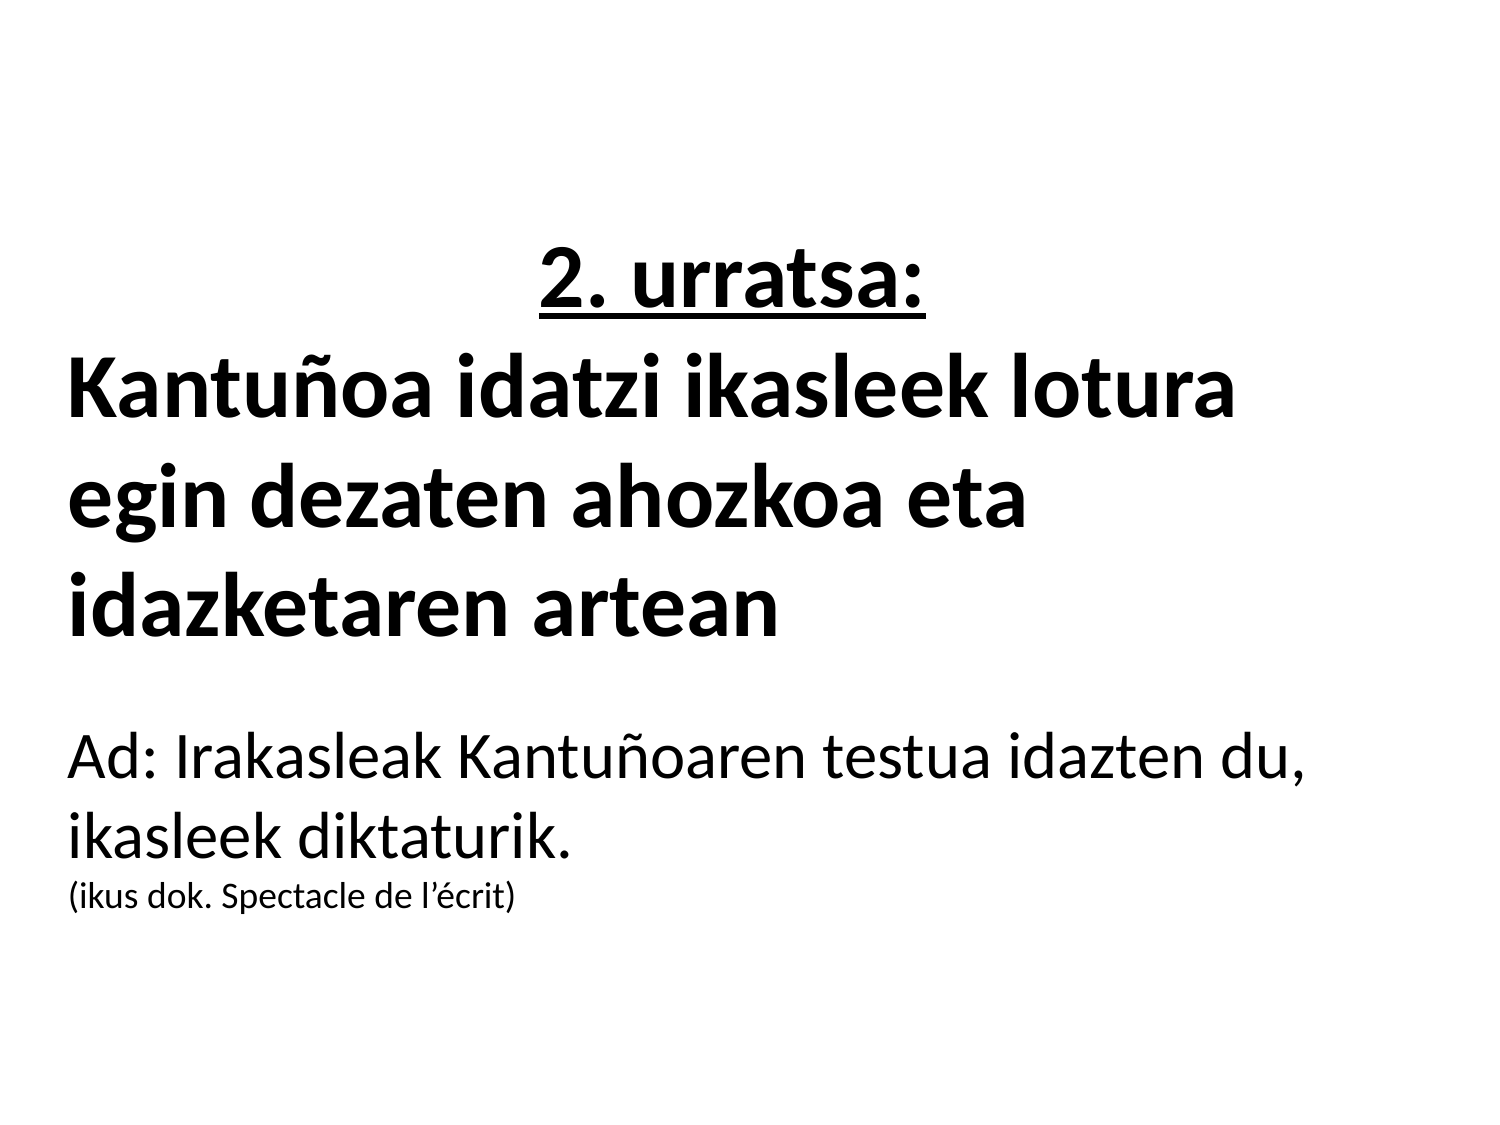

2. urratsa:
Kantuñoa idatzi ikasleek lotura egin dezaten ahozkoa eta idazketaren artean
Ad: Irakasleak Kantuñoaren testua idazten du, ikasleek diktaturik.
(ikus dok. Spectacle de l’écrit)